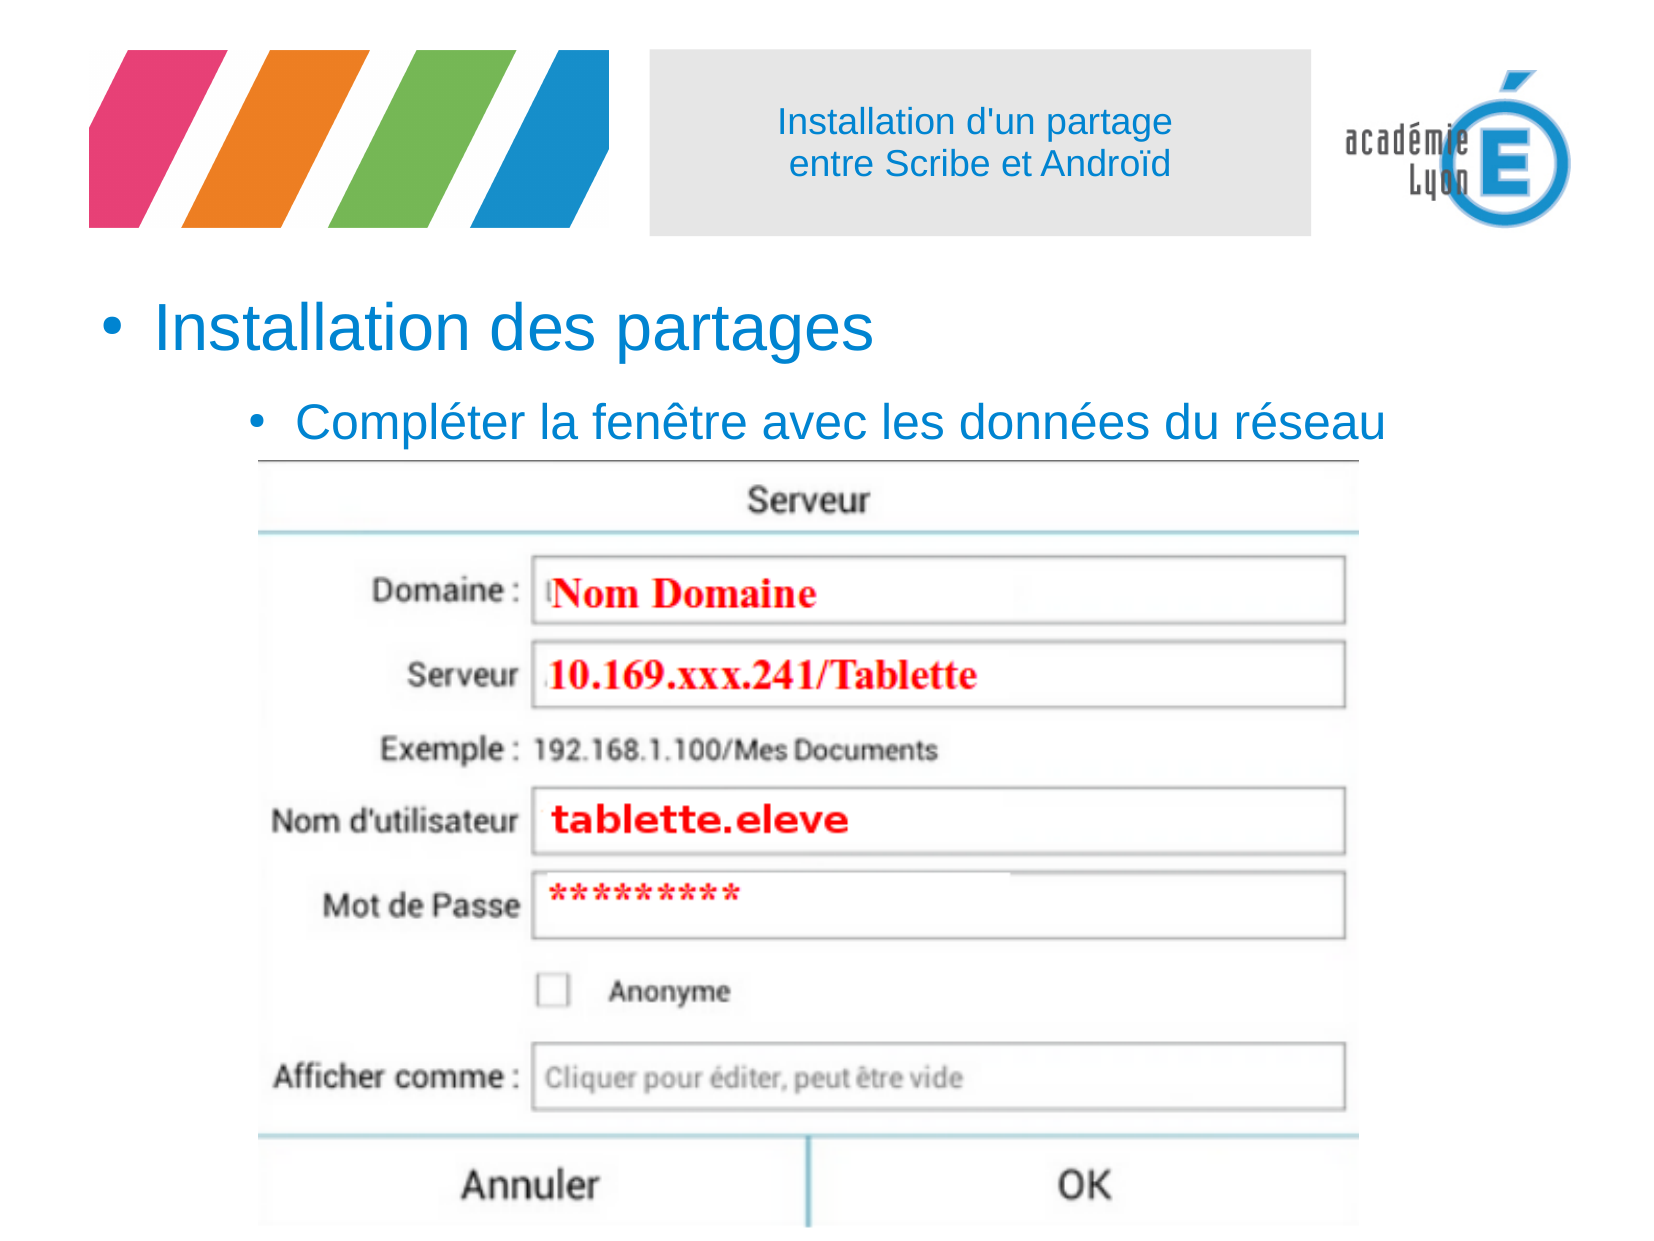

# Installation d'un partage entre Scribe et Androïd
Installation des partages
Compléter la fenêtre avec les données du réseau